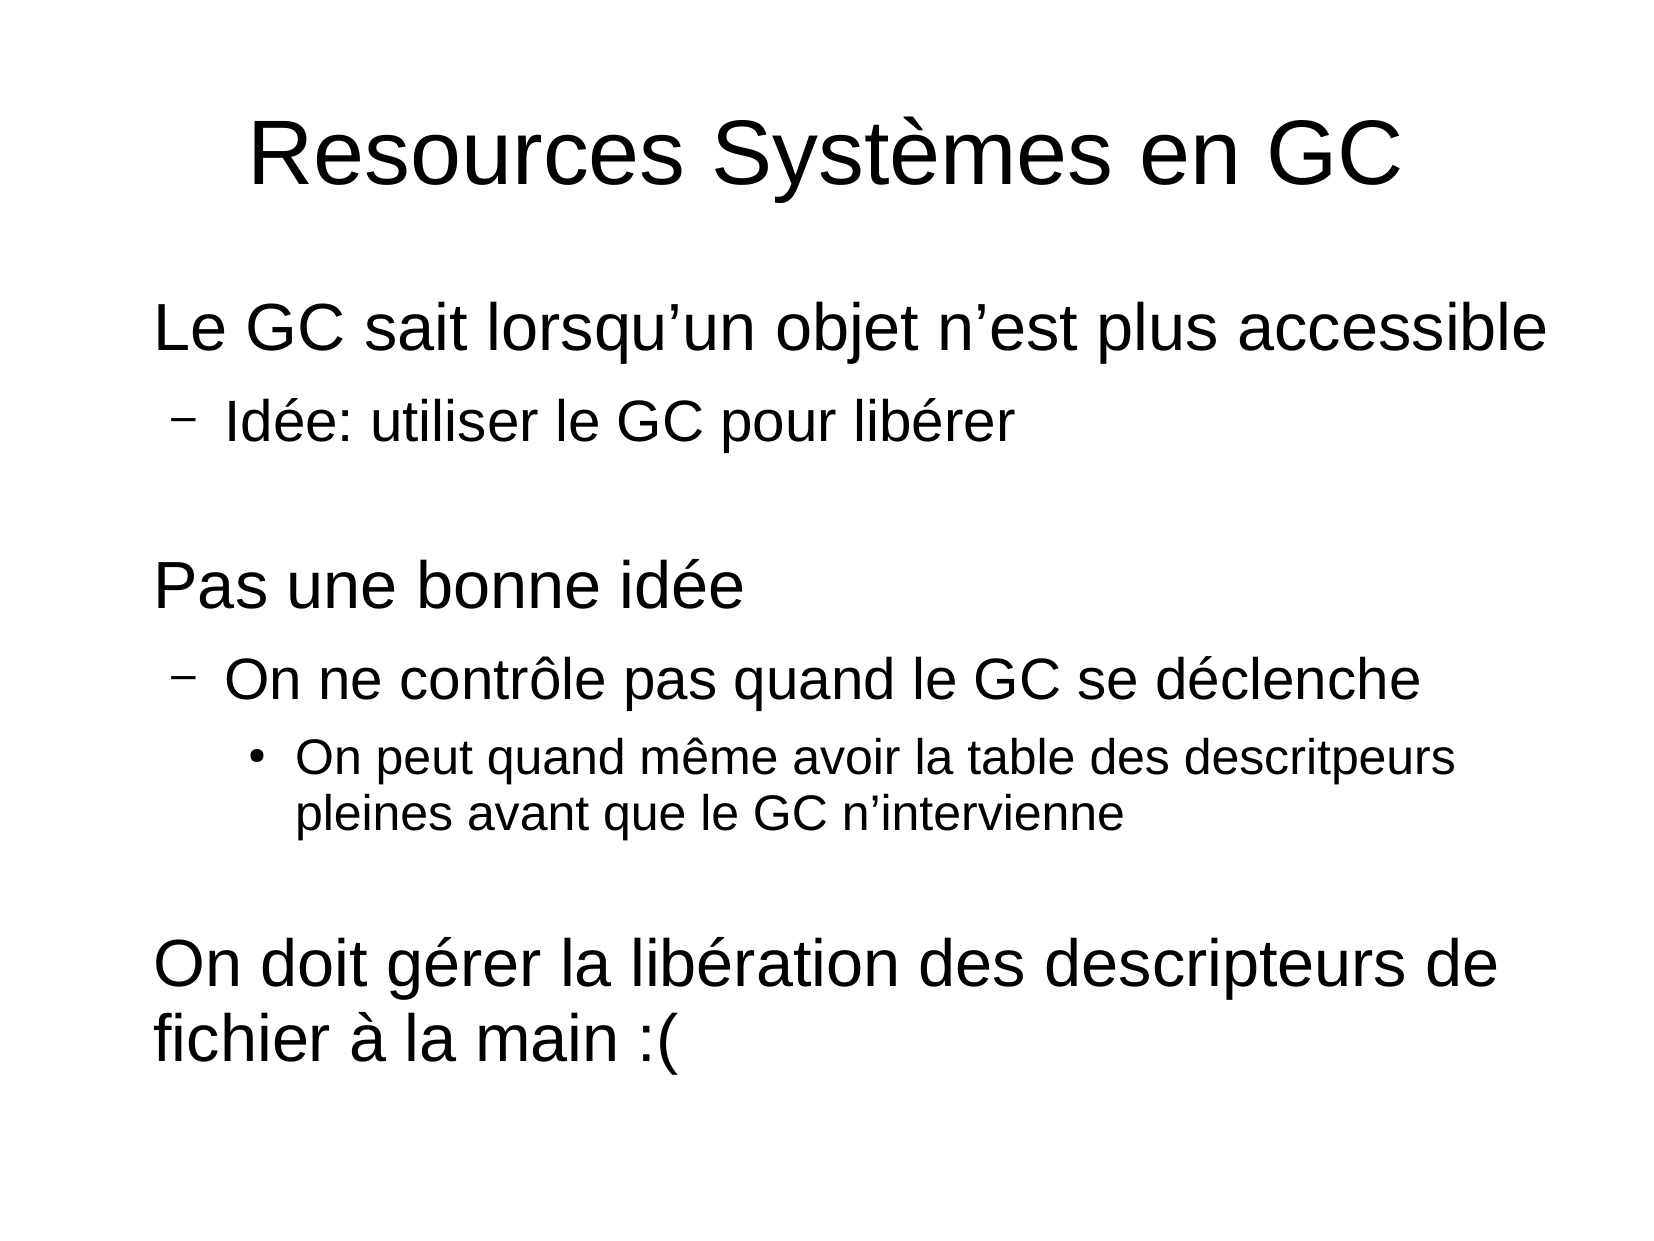

# Resources Systèmes en GC
Le GC sait lorsqu’un objet n’est plus accessible
Idée: utiliser le GC pour libérer
Pas une bonne idée
On ne contrôle pas quand le GC se déclenche
On peut quand même avoir la table des descritpeurs pleines avant que le GC n’intervienne
On doit gérer la libération des descripteurs de fichier à la main :(